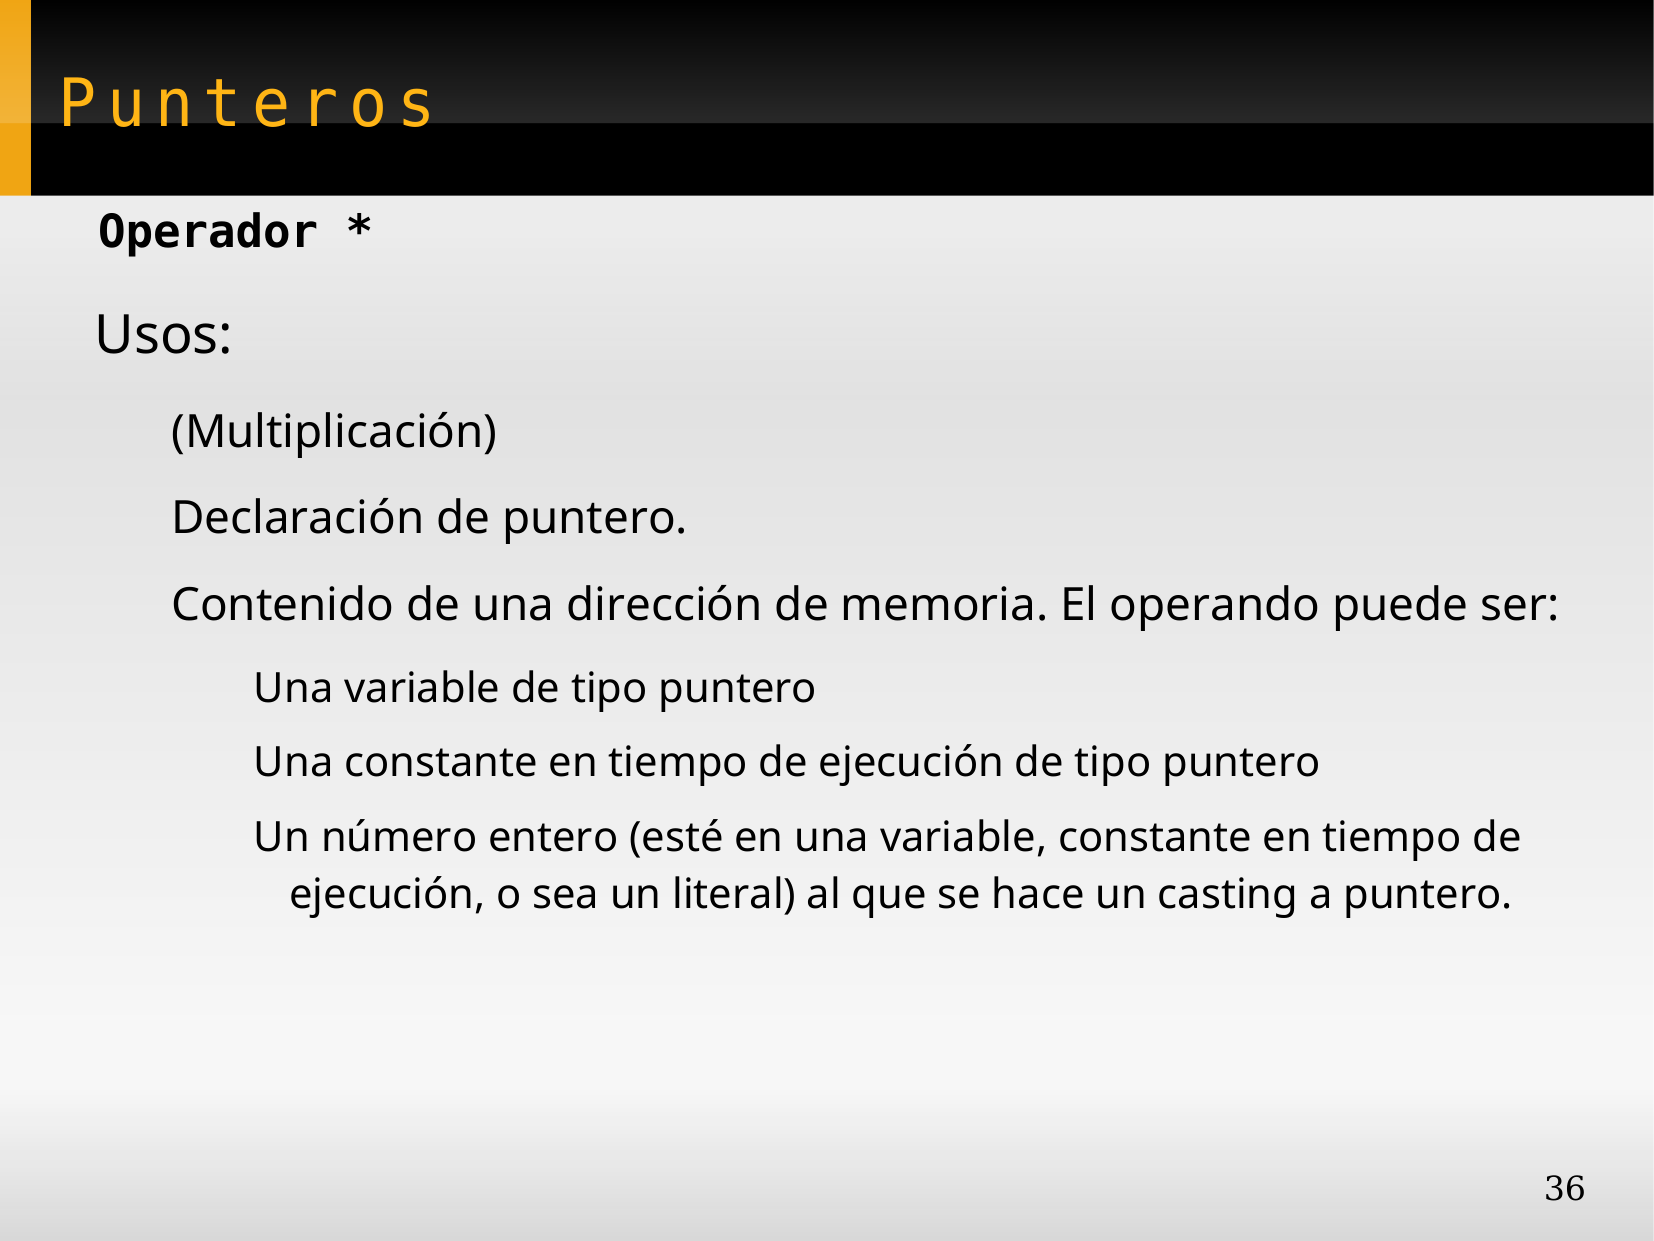

# Punteros
Operador *
Usos:
(Multiplicación)
Declaración de puntero.
Contenido de una dirección de memoria. El operando puede ser:
Una variable de tipo puntero
Una constante en tiempo de ejecución de tipo puntero
Un número entero (esté en una variable, constante en tiempo de ejecución, o sea un literal) al que se hace un casting a puntero.
36